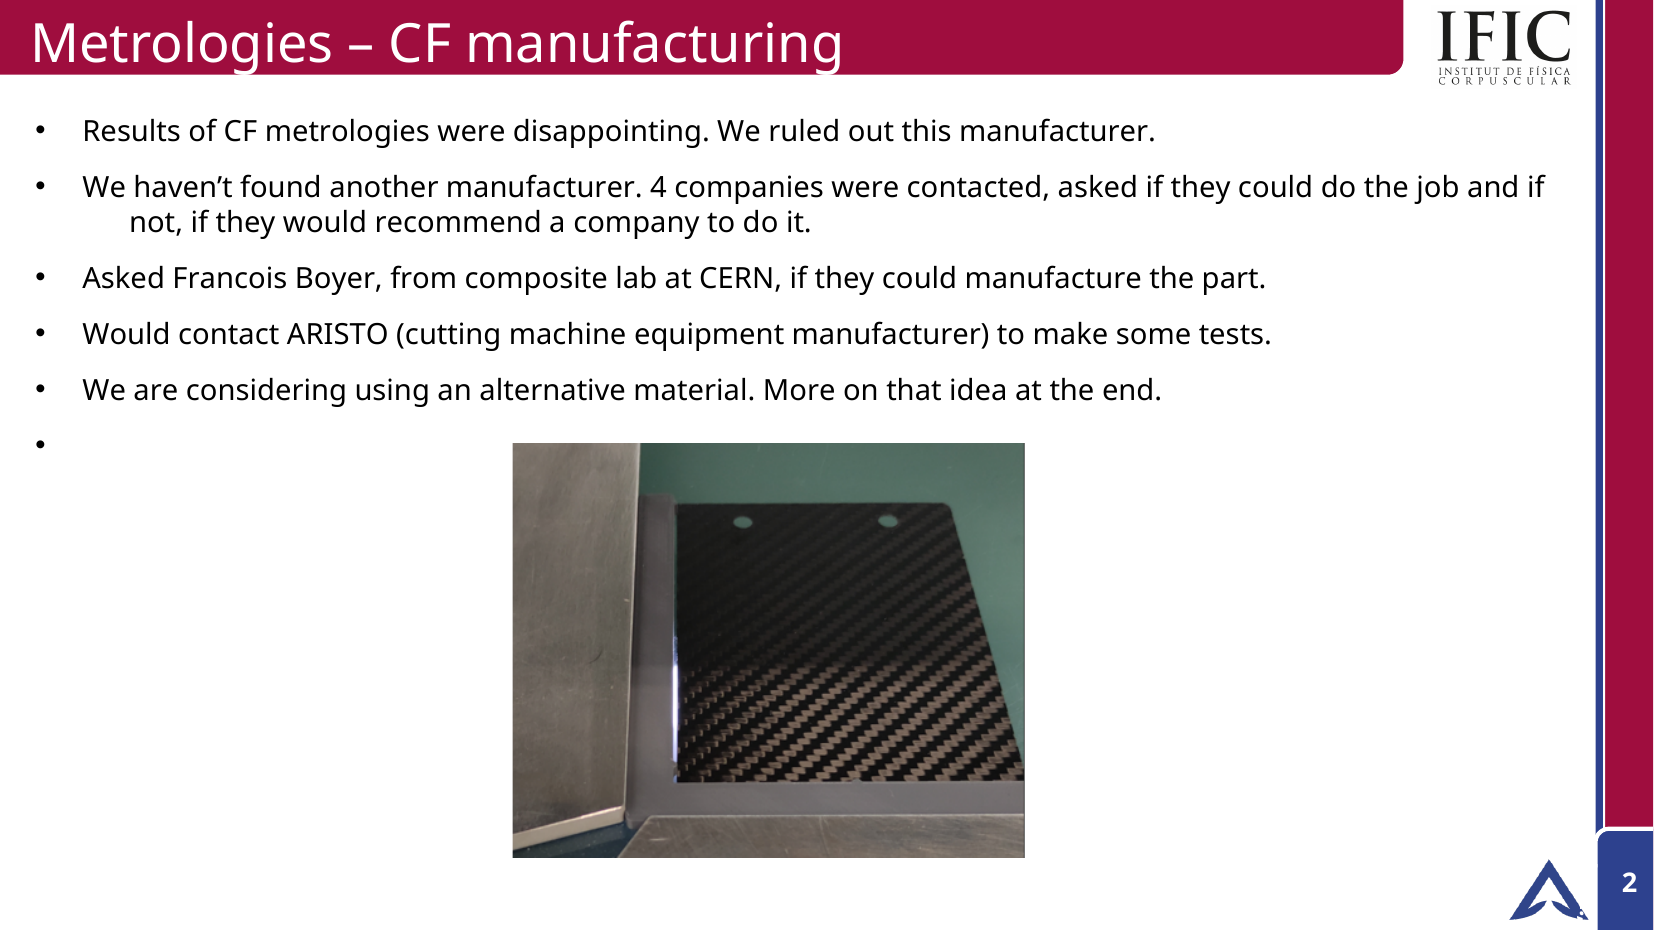

# Metrologies – CF manufacturing
Results of CF metrologies were disappointing. We ruled out this manufacturer.
We haven’t found another manufacturer. 4 companies were contacted, asked if they could do the job and if not, if they would recommend a company to do it.
Asked Francois Boyer, from composite lab at CERN, if they could manufacture the part.
Would contact ARISTO (cutting machine equipment manufacturer) to make some tests.
We are considering using an alternative material. More on that idea at the end.